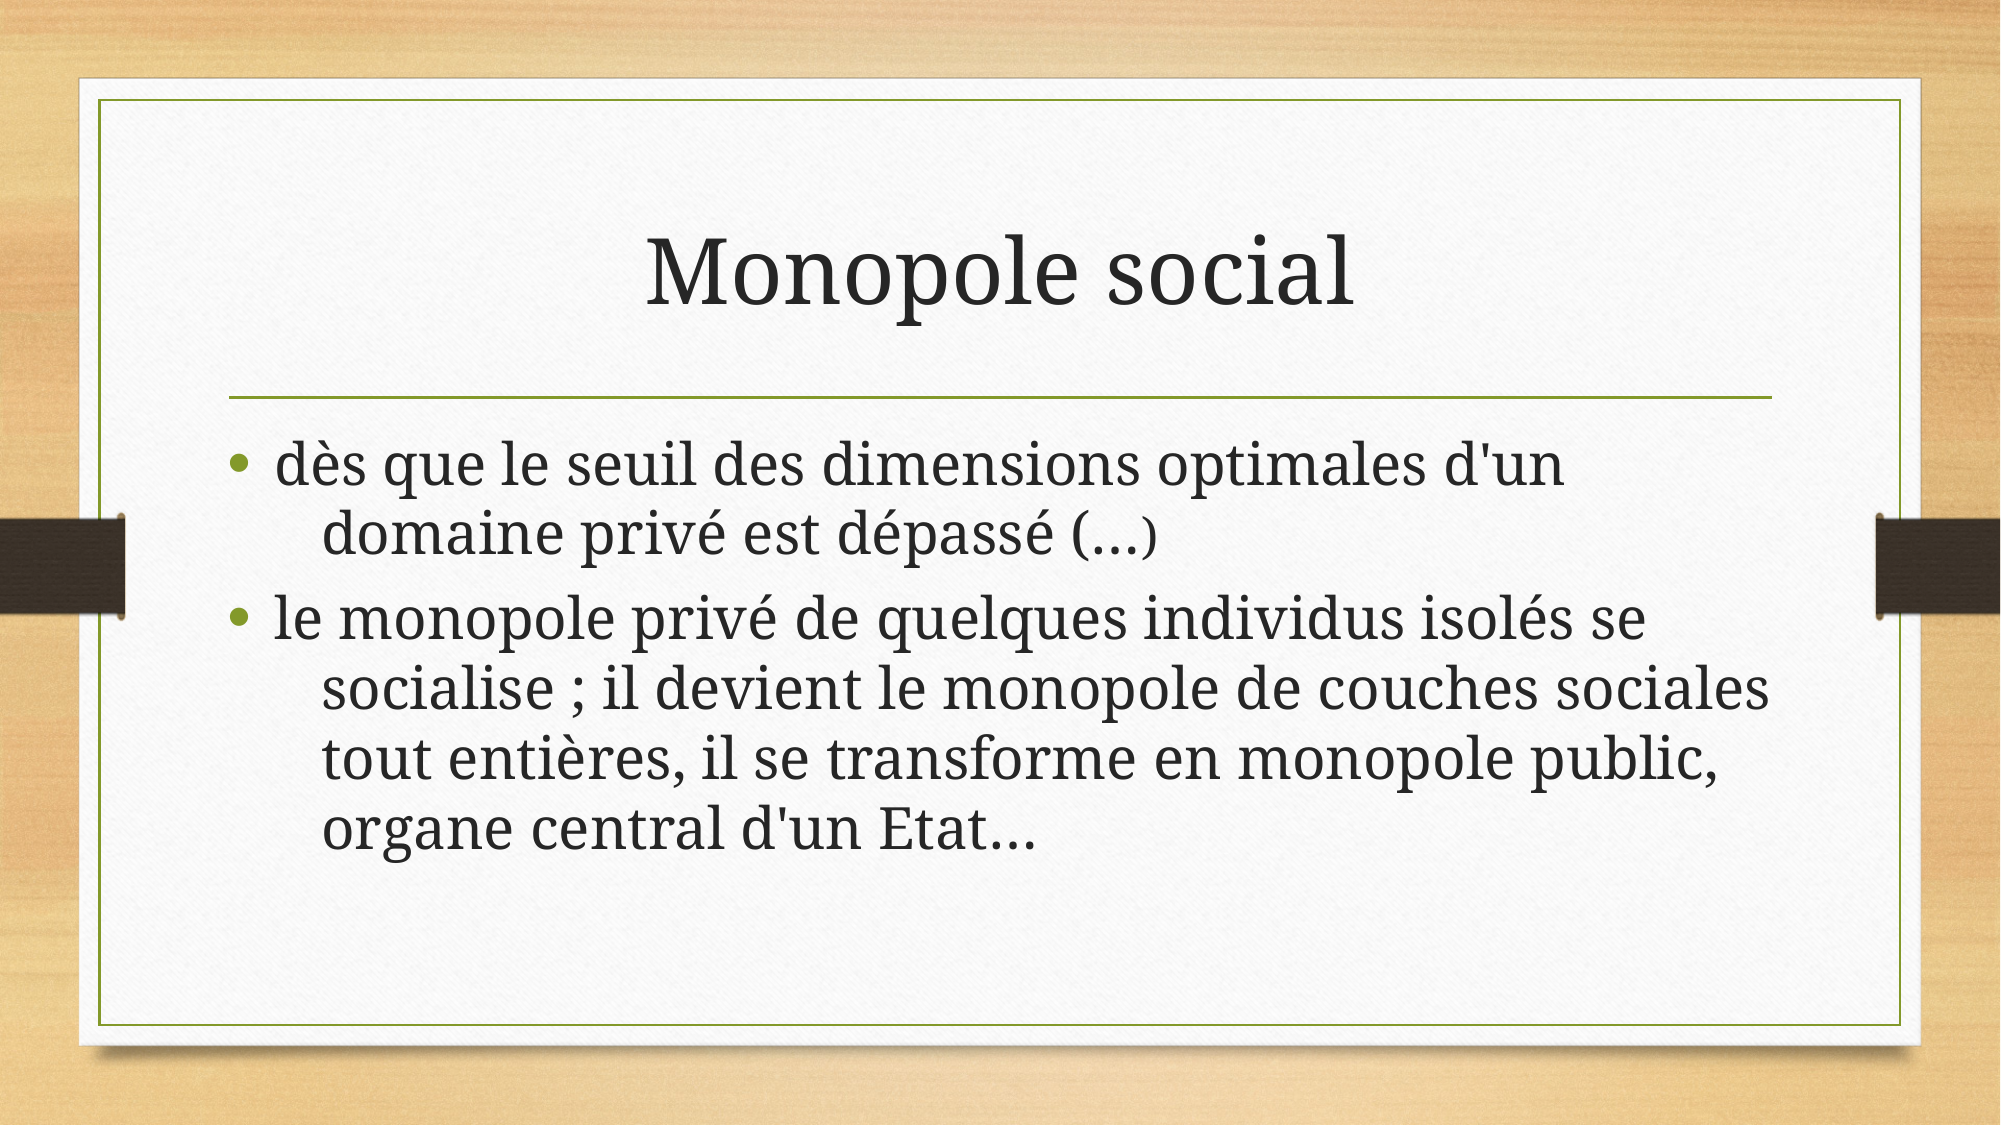

# Monopole social
dès que le seuil des dimensions optimales d'un domaine privé est dépassé (…)
le monopole privé de quelques individus isolés se socialise ; il devient le monopole de couches sociales tout entières, il se transforme en monopole public, organe central d'un Etat…